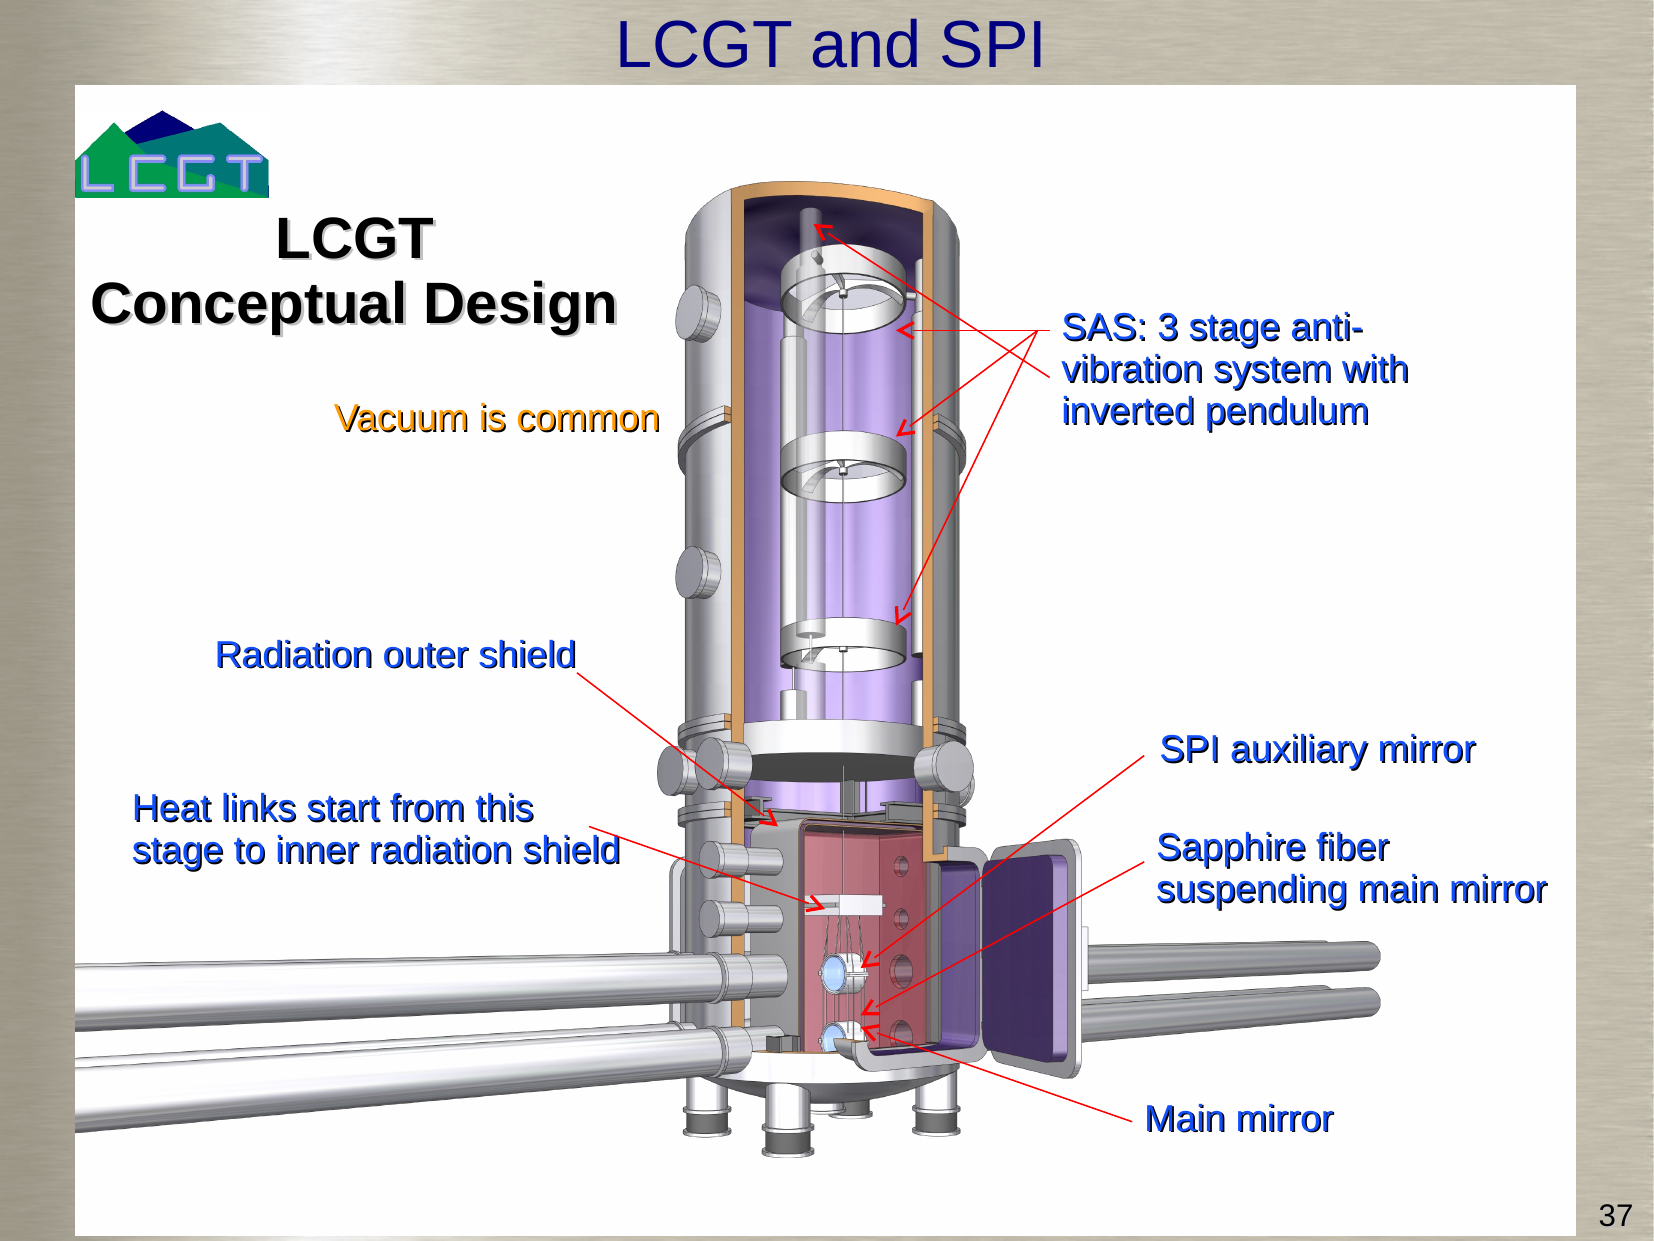

LCGT and SPI
LCGT
Conceptual Design
SAS: 3 stage anti-
vibration system with
inverted pendulum
Vacuum is common
Radiation outer shield
SPI auxiliary mirror
Heat links start from this
stage to inner radiation shield
Sapphire fiber
suspending main mirror
Main mirror